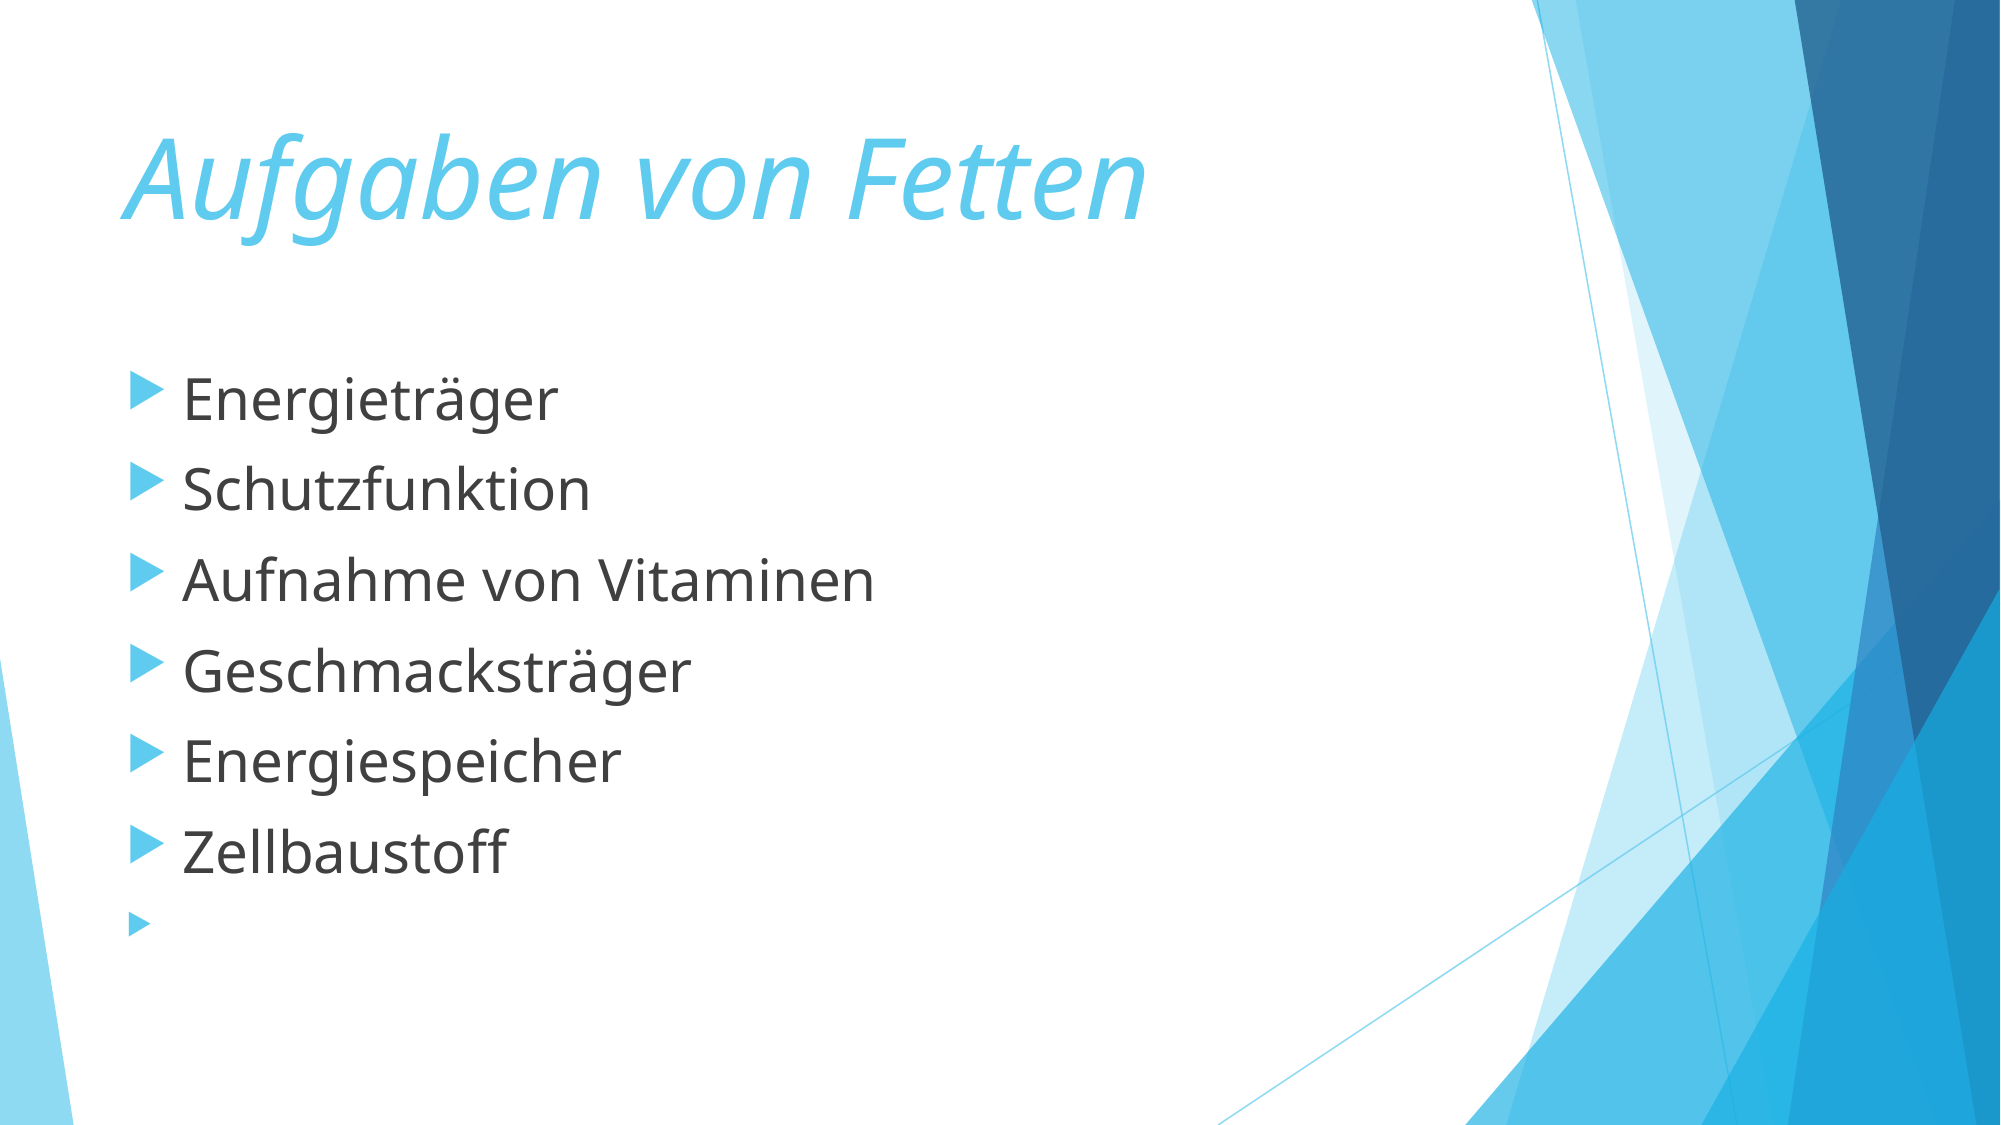

# Aufgaben von Fetten
Energieträger
Schutzfunktion
Aufnahme von Vitaminen
Geschmacksträger
Energiespeicher
Zellbaustoff